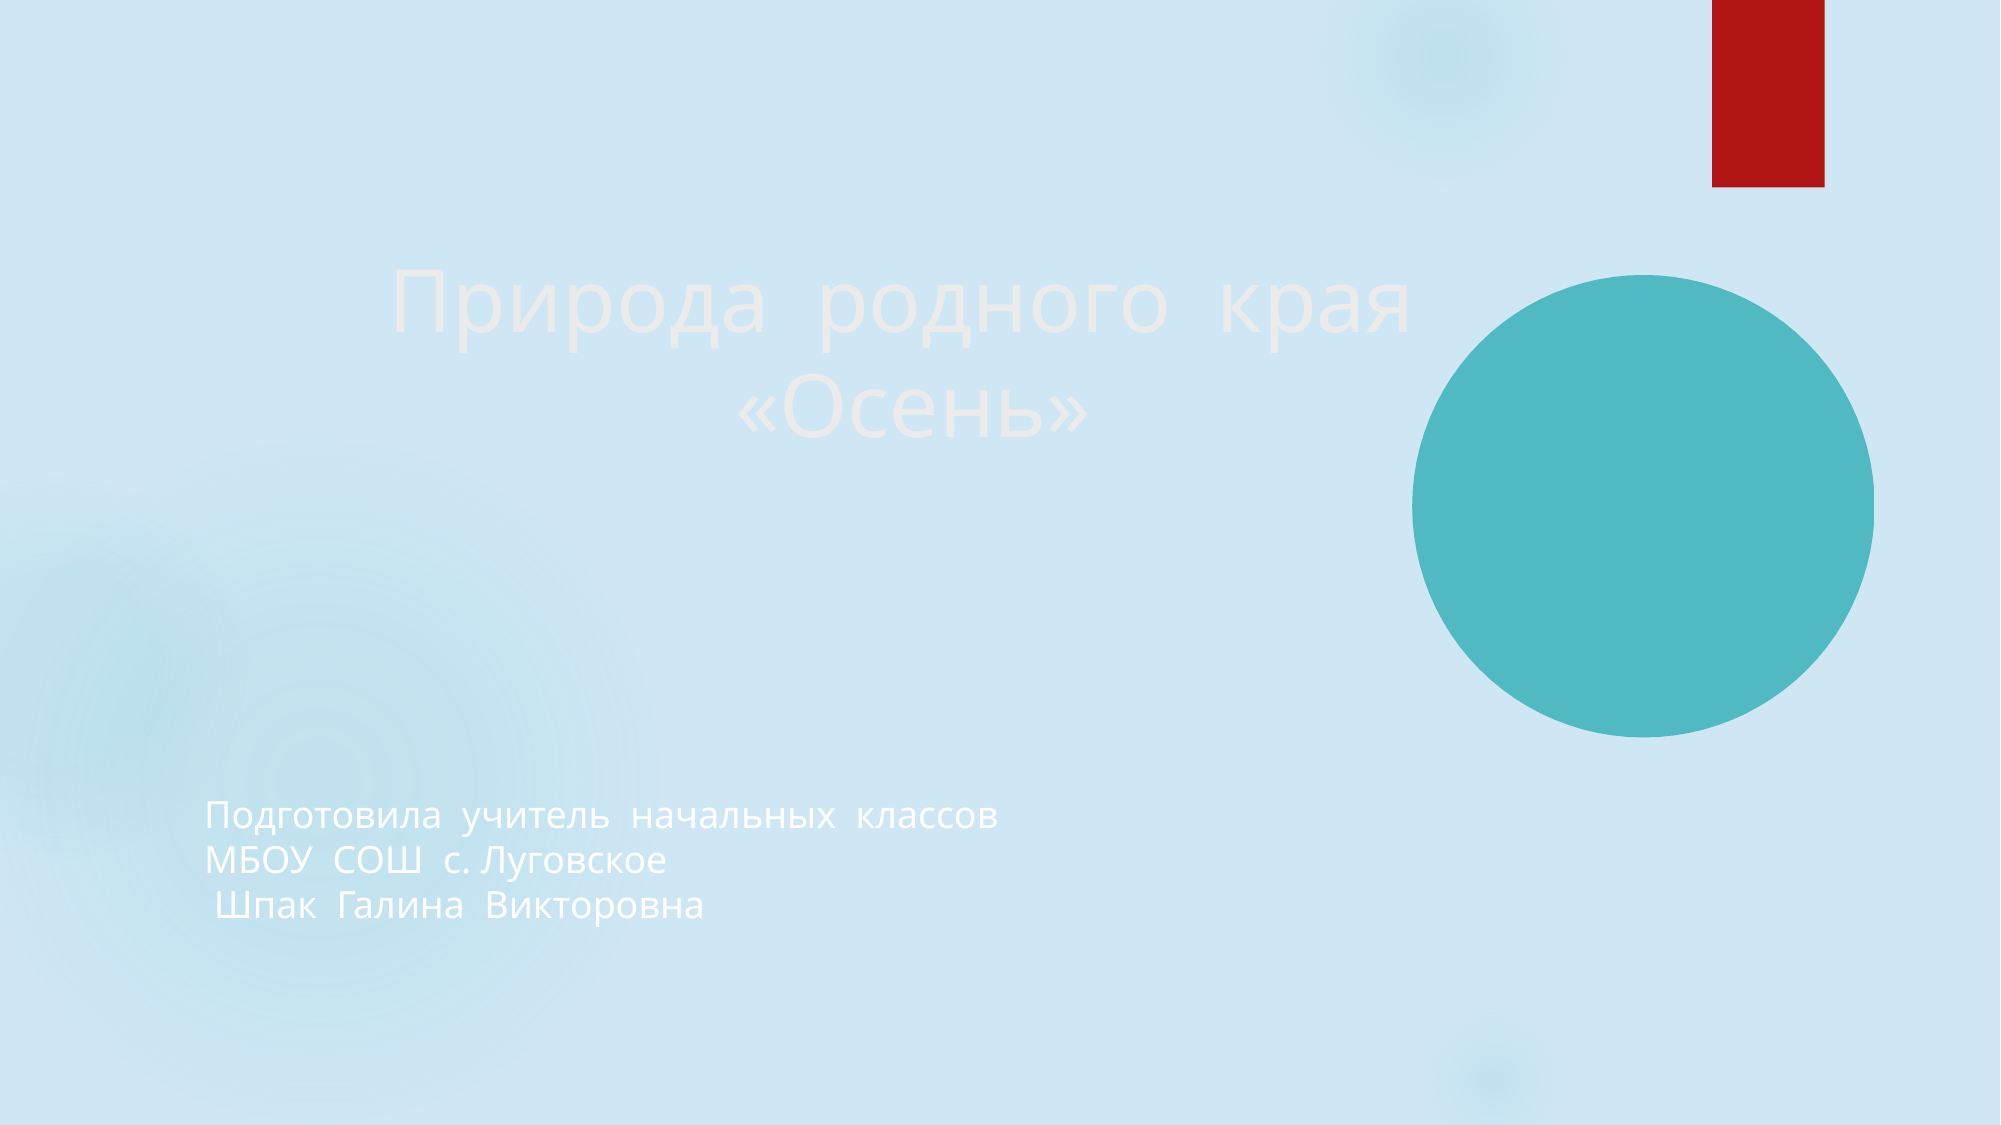

# Природа родного края «Осень»
Подготовила учитель начальных классов
МБОУ СОШ с. Луговское
 Шпак Галина Викторовна